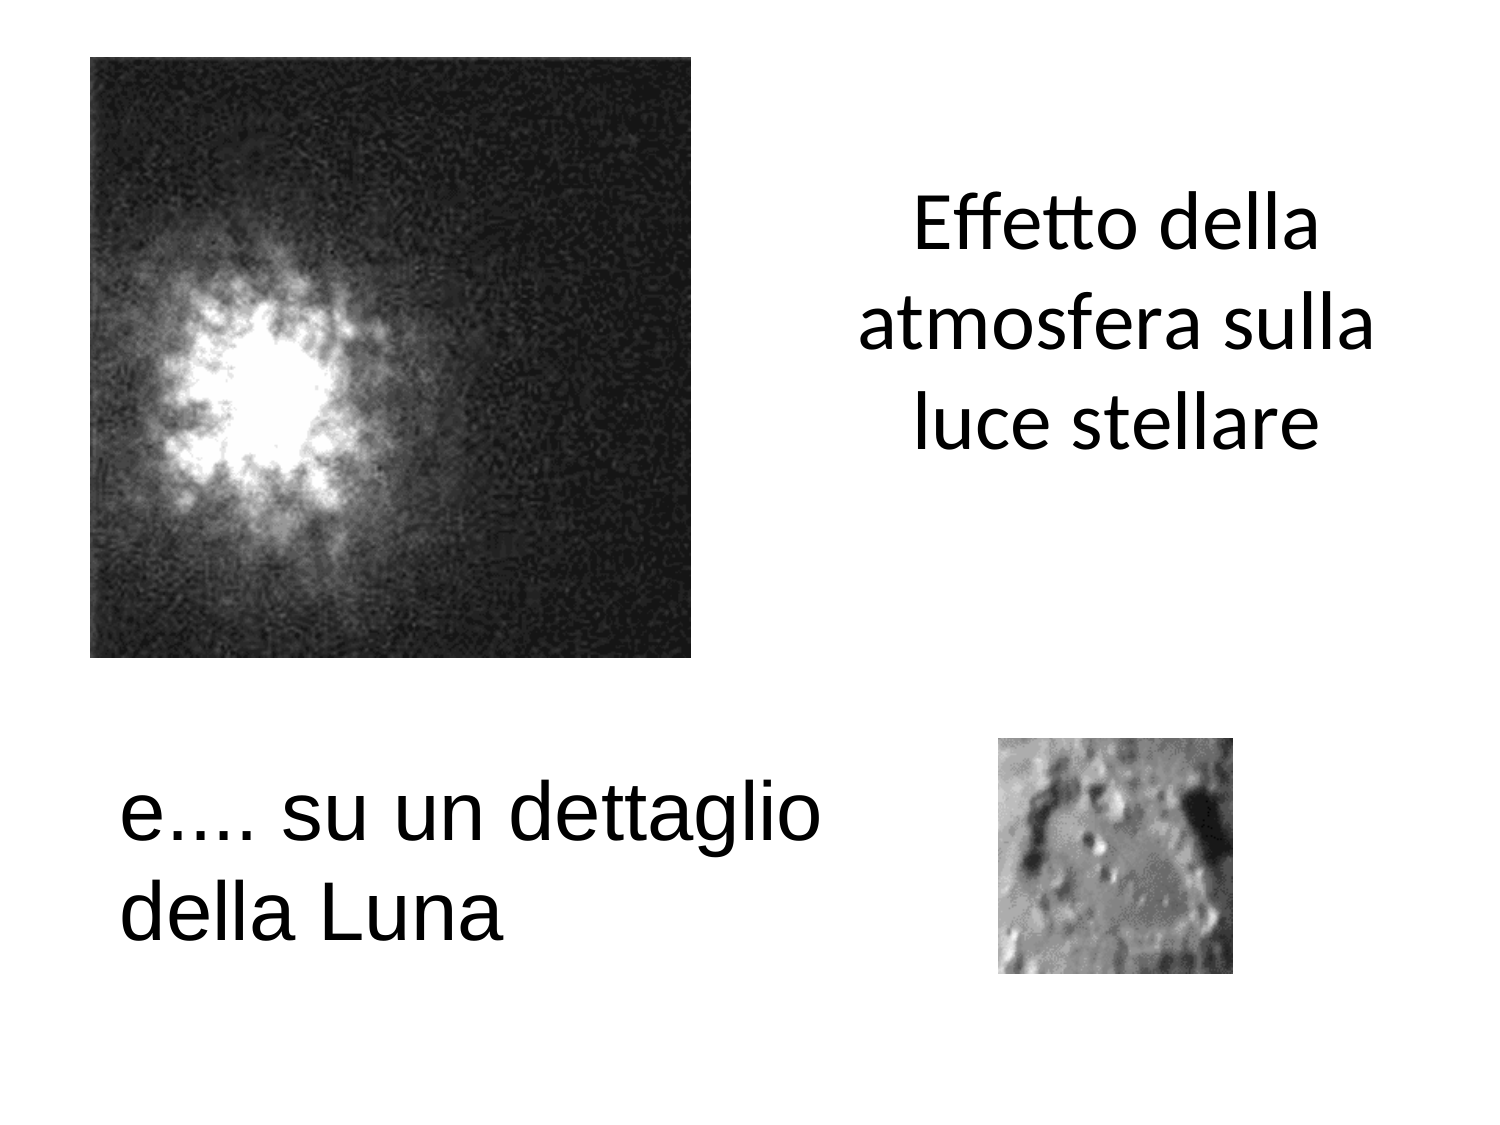

# Effetto della atmosfera sulla luce stellare
e.... su un dettaglio della Luna